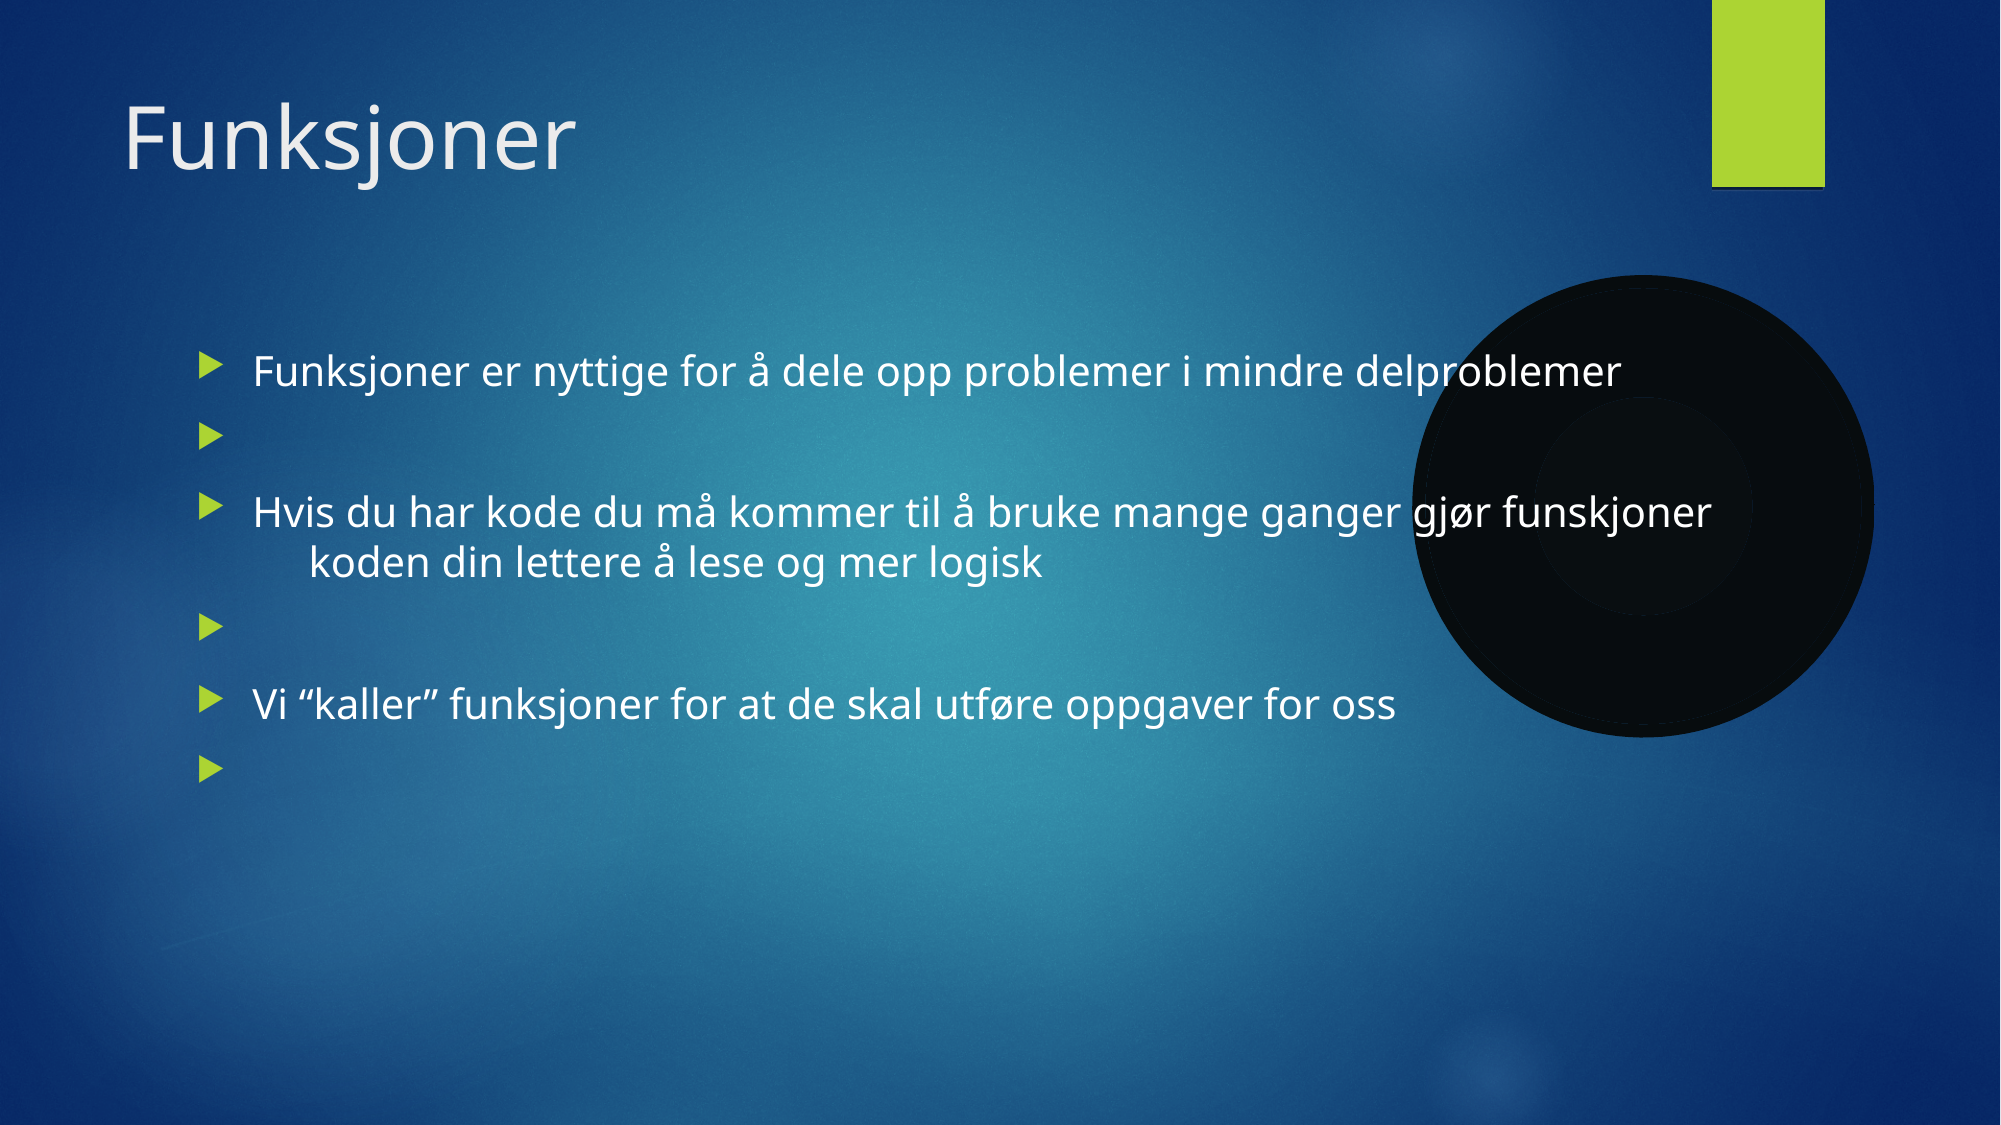

# Funksjoner
Funksjoner er nyttige for å dele opp problemer i mindre delproblemer
Hvis du har kode du må kommer til å bruke mange ganger gjør funskjoner koden din lettere å lese og mer logisk
Vi “kaller” funksjoner for at de skal utføre oppgaver for oss